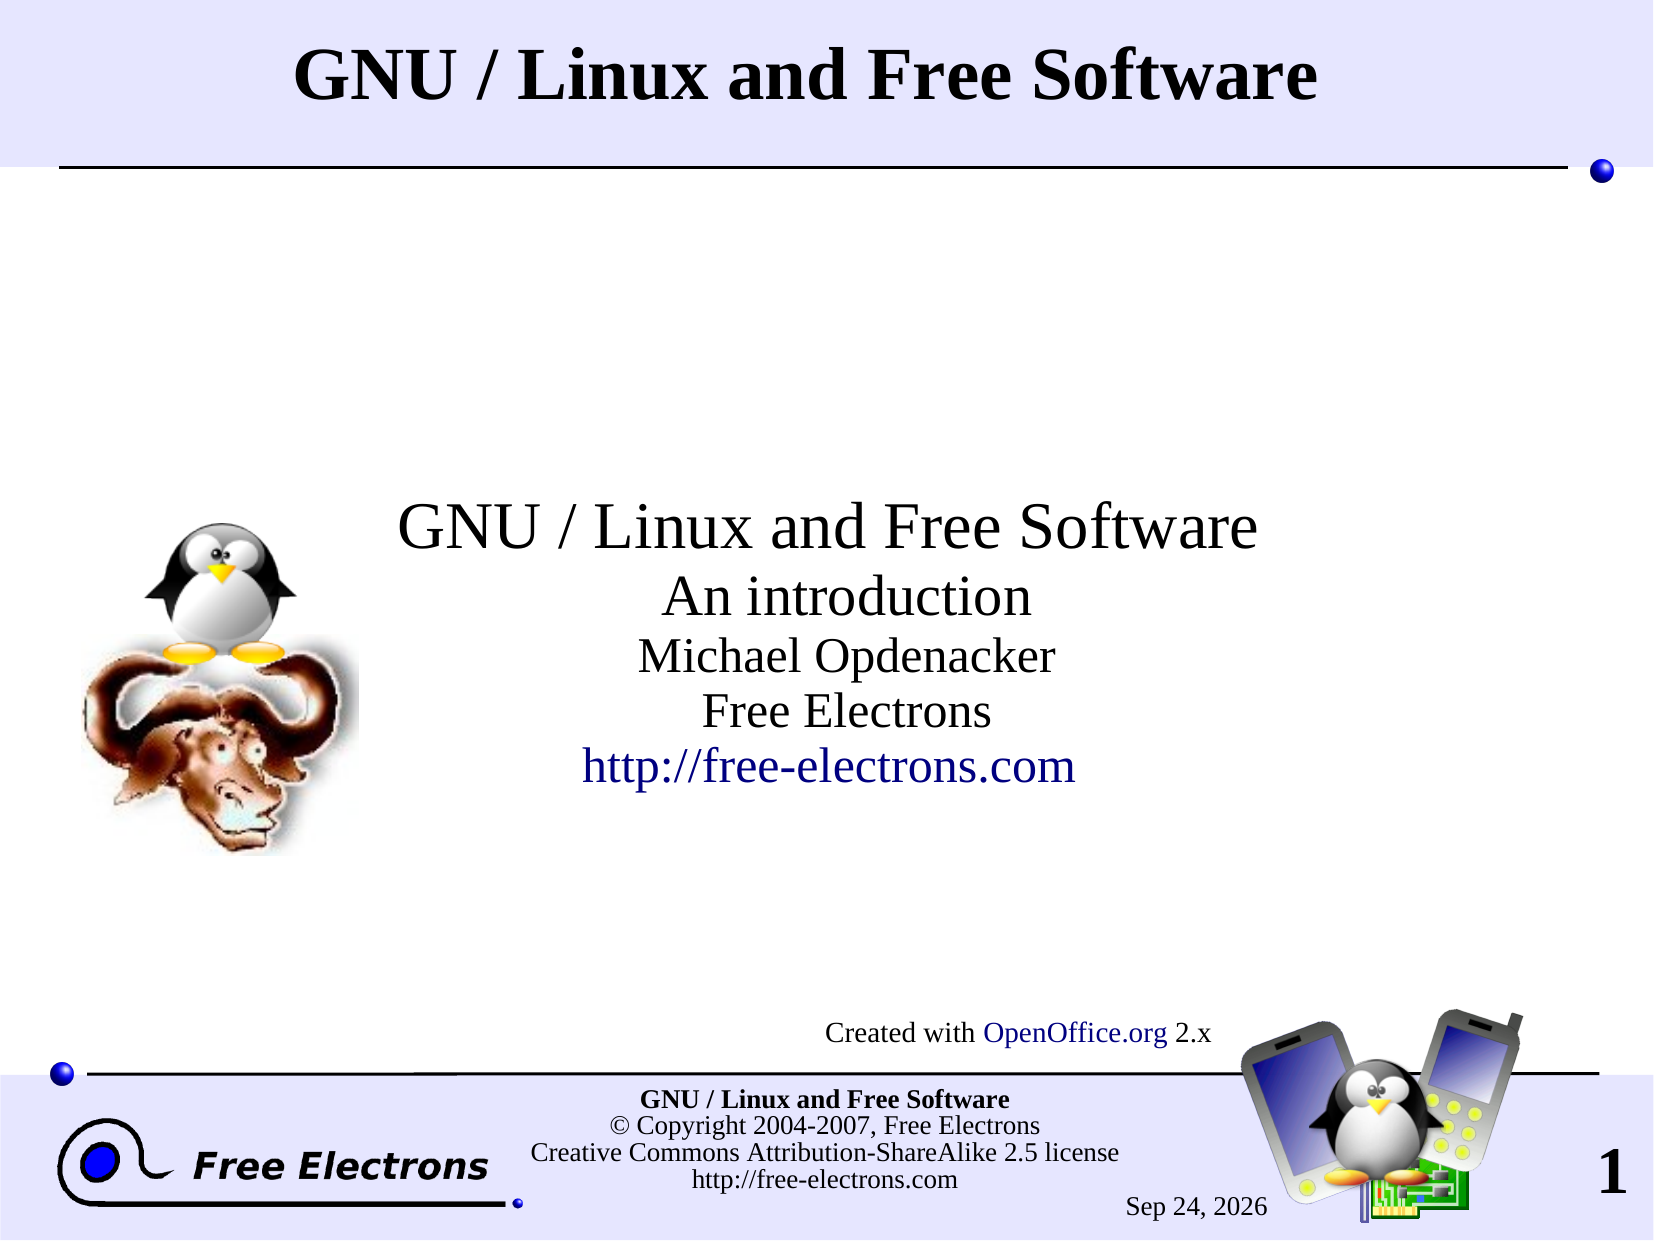

# GNU / Linux and Free Software
GNU / Linux and Free Software
An introduction
Michael Opdenacker
Free Electrons
http://free-electrons.com
Created with OpenOffice.org 2.x